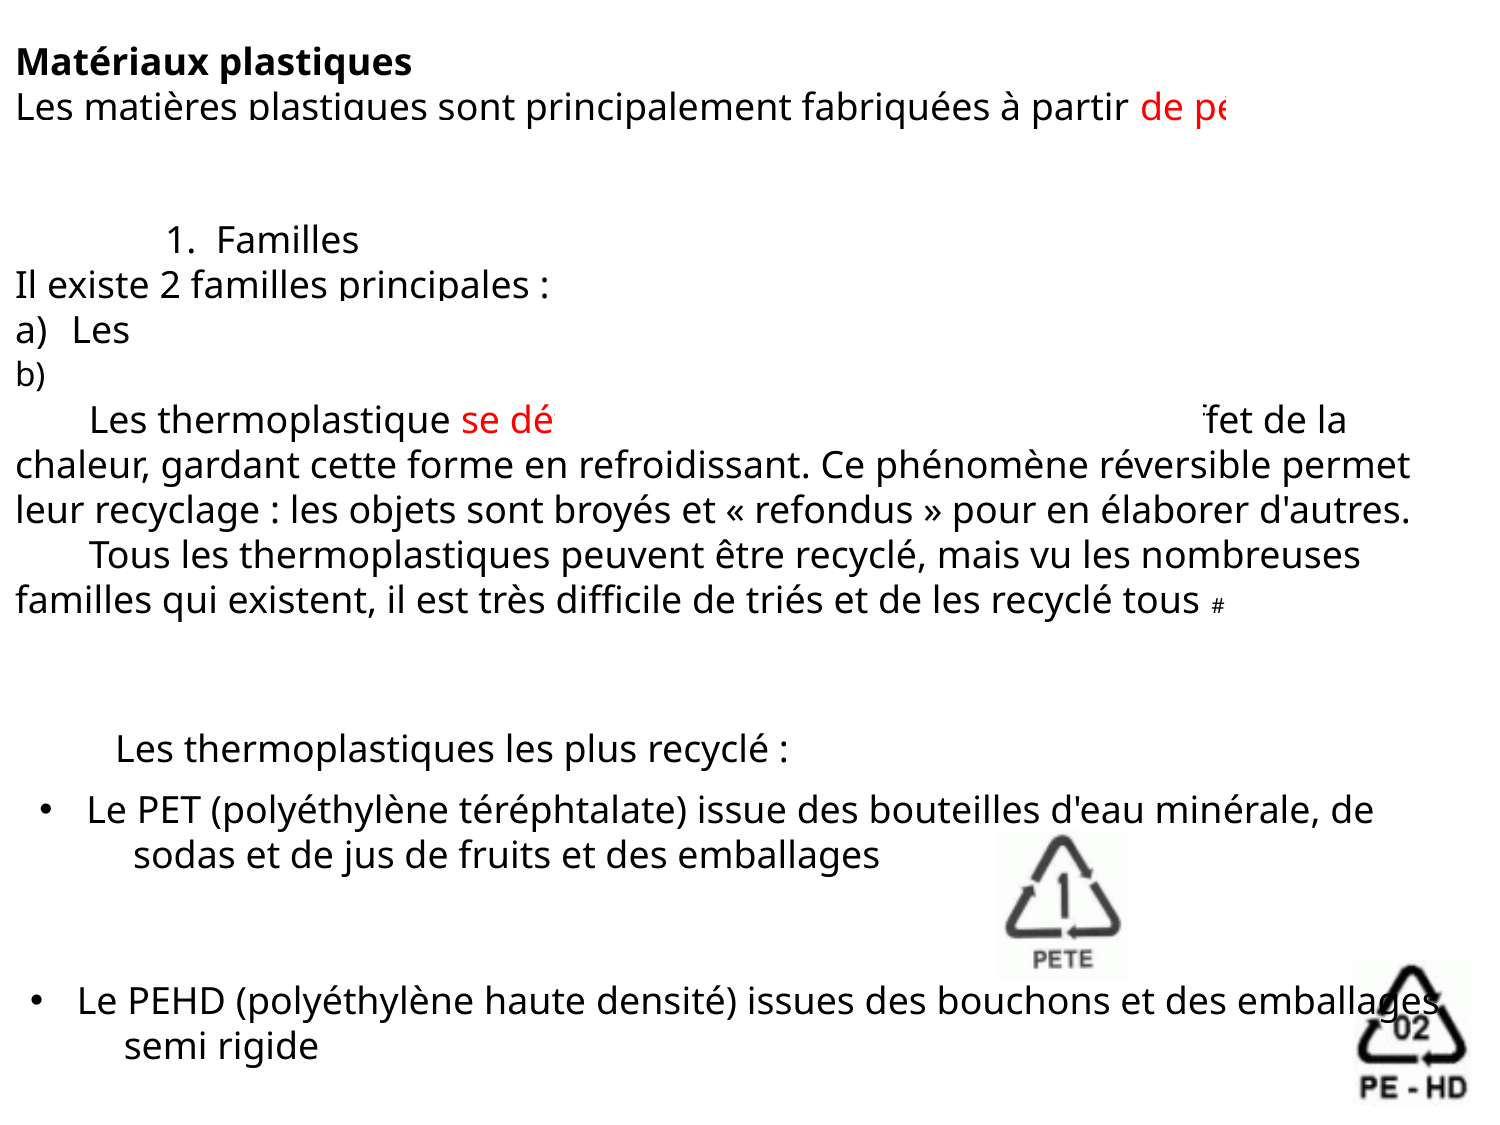

Matériaux plastiques
Les matières plastiques sont principalement fabriquées à partir de pétrole, charbon ou végétaux.
1. Familles
Il existe 2 familles principales :
Les thermoplastiques
	Les thermoplastique se déforment et sont façonnables sous l'effet de la chaleur, gardant cette forme en refroidissant. Ce phénomène réversible permet leur recyclage : les objets sont broyés et « refondus » pour en élaborer d'autres.
	Tous les thermoplastiques peuvent être recyclé, mais vu les nombreuses familles qui existent, il est très difficile de triés et de les recyclé tous #
Les thermoplastiques les plus recyclé :
Le PET (polyéthylène téréphtalate) issue des bouteilles d'eau minérale, de sodas et de jus de fruits et des emballages
Le PEHD (polyéthylène haute densité) issues des bouchons et des emballages semi rigide